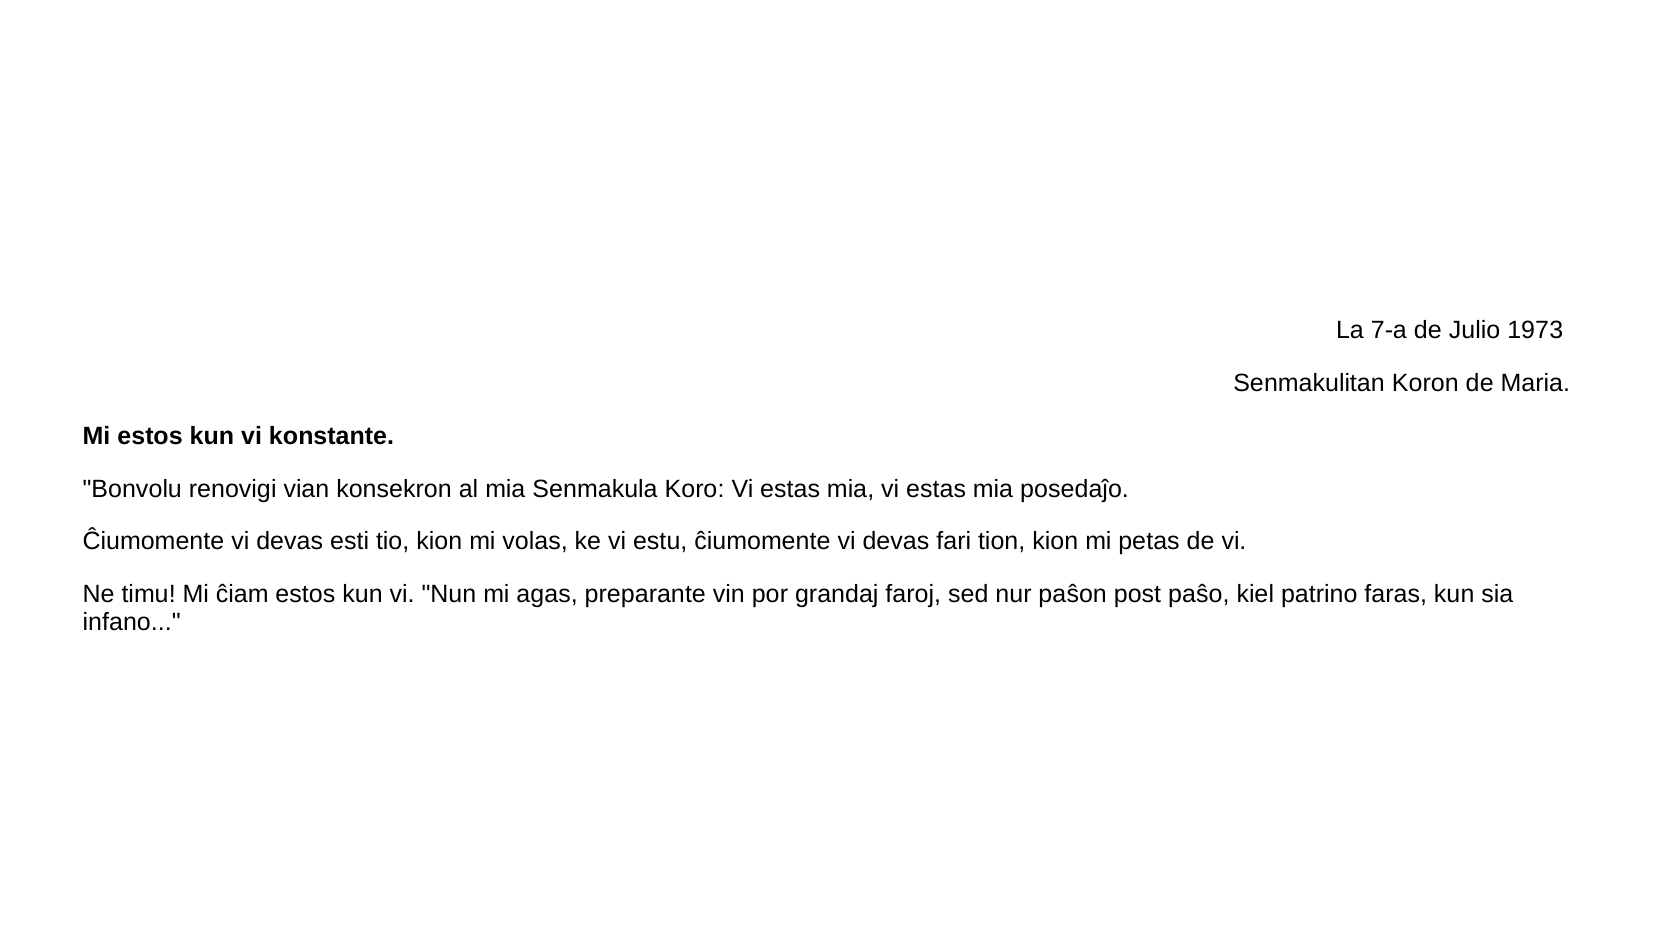

# La 7-a de Julio 1973
Senmakulitan Koron de Maria.
Mi estos kun vi konstante.
"Bonvolu renovigi vian konsekron al mia Senmakula Koro: Vi estas mia, vi estas mia posedaĵo.
Ĉiumomente vi devas esti tio, kion mi volas, ke vi estu, ĉiumomente vi devas fari tion, kion mi petas de vi.
Ne timu! Mi ĉiam estos kun vi. "Nun mi agas, preparante vin por grandaj faroj, sed nur paŝon post paŝo, kiel patrino faras, kun sia infano..."